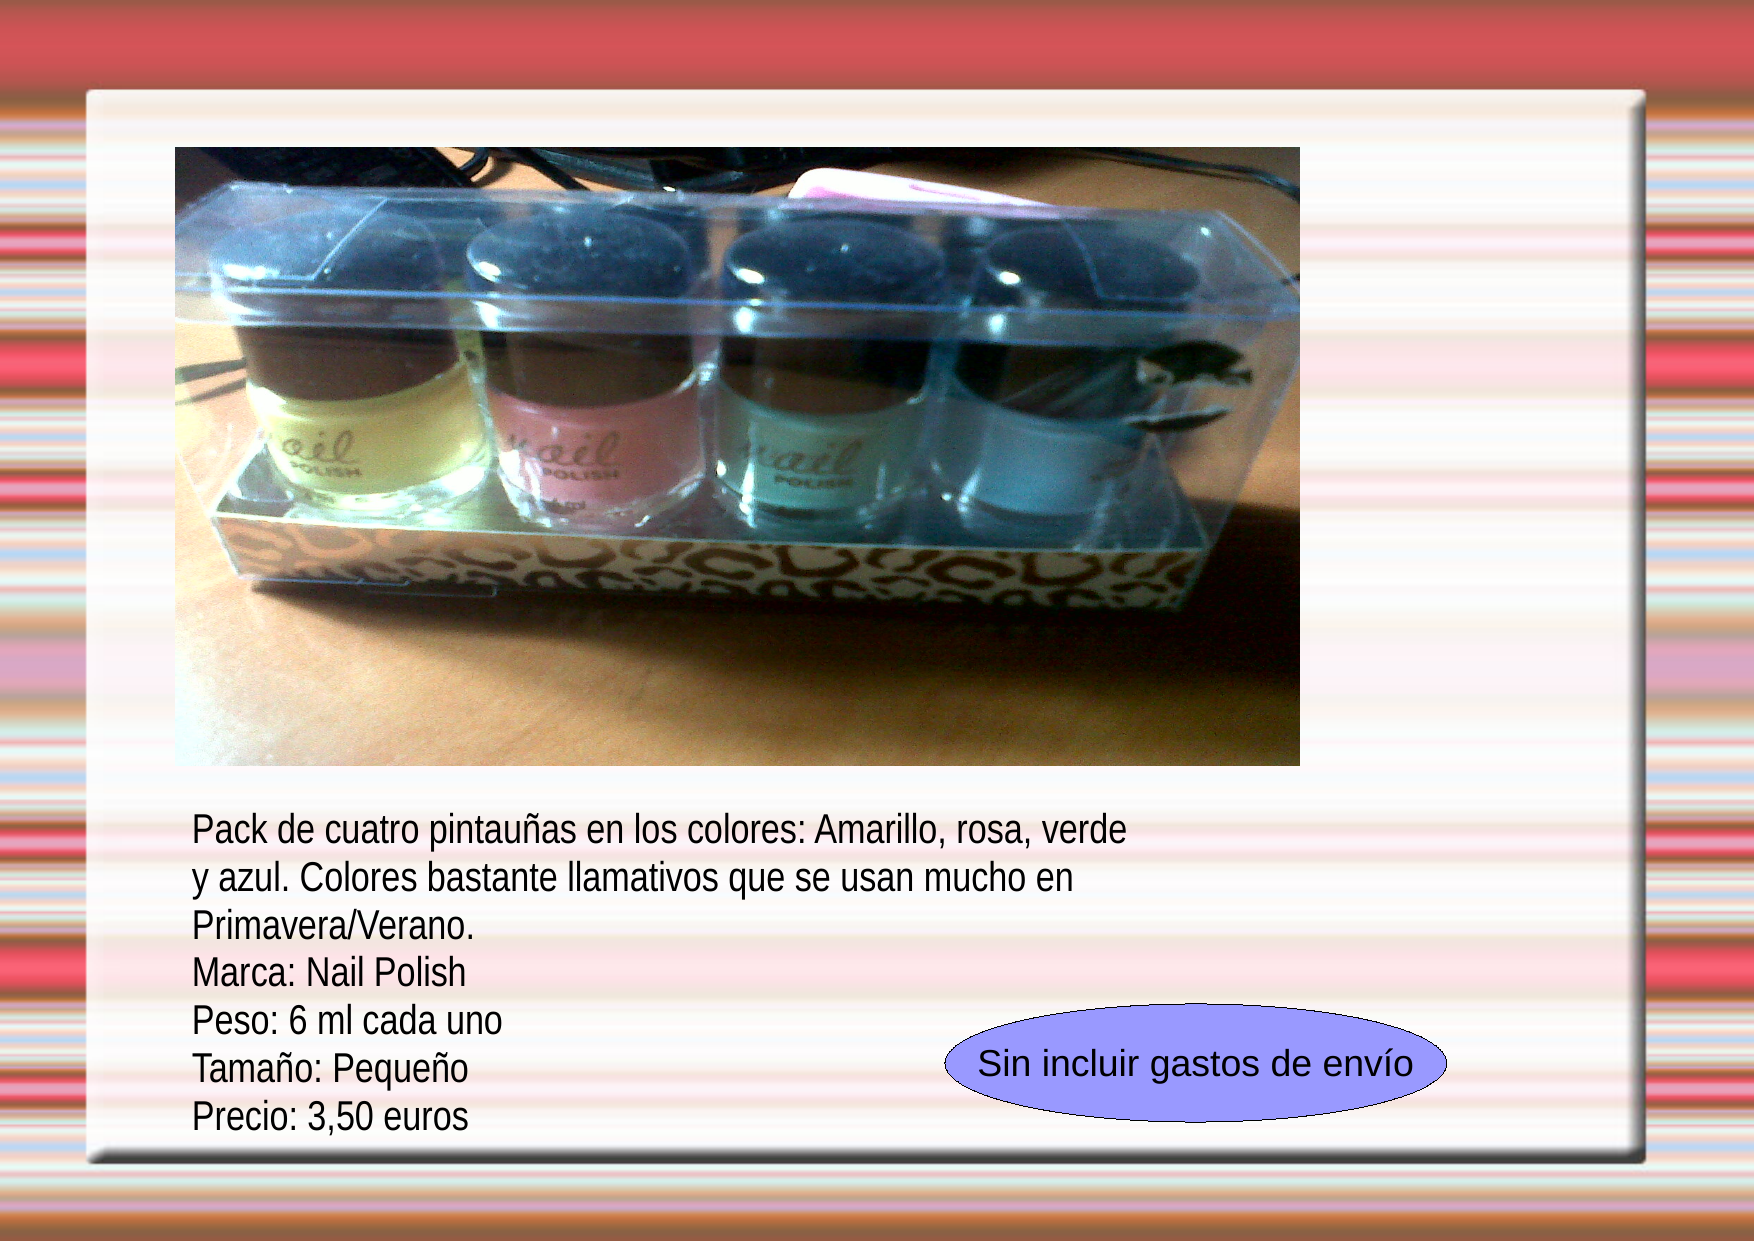

Pack de cuatro pintauñas en los colores: Amarillo, rosa, verde y azul. Colores bastante llamativos que se usan mucho en Primavera/Verano.
Marca: Nail Polish
Peso: 6 ml cada uno
Tamaño: Pequeño
Precio: 3,50 euros
Sin incluir gastos de envío